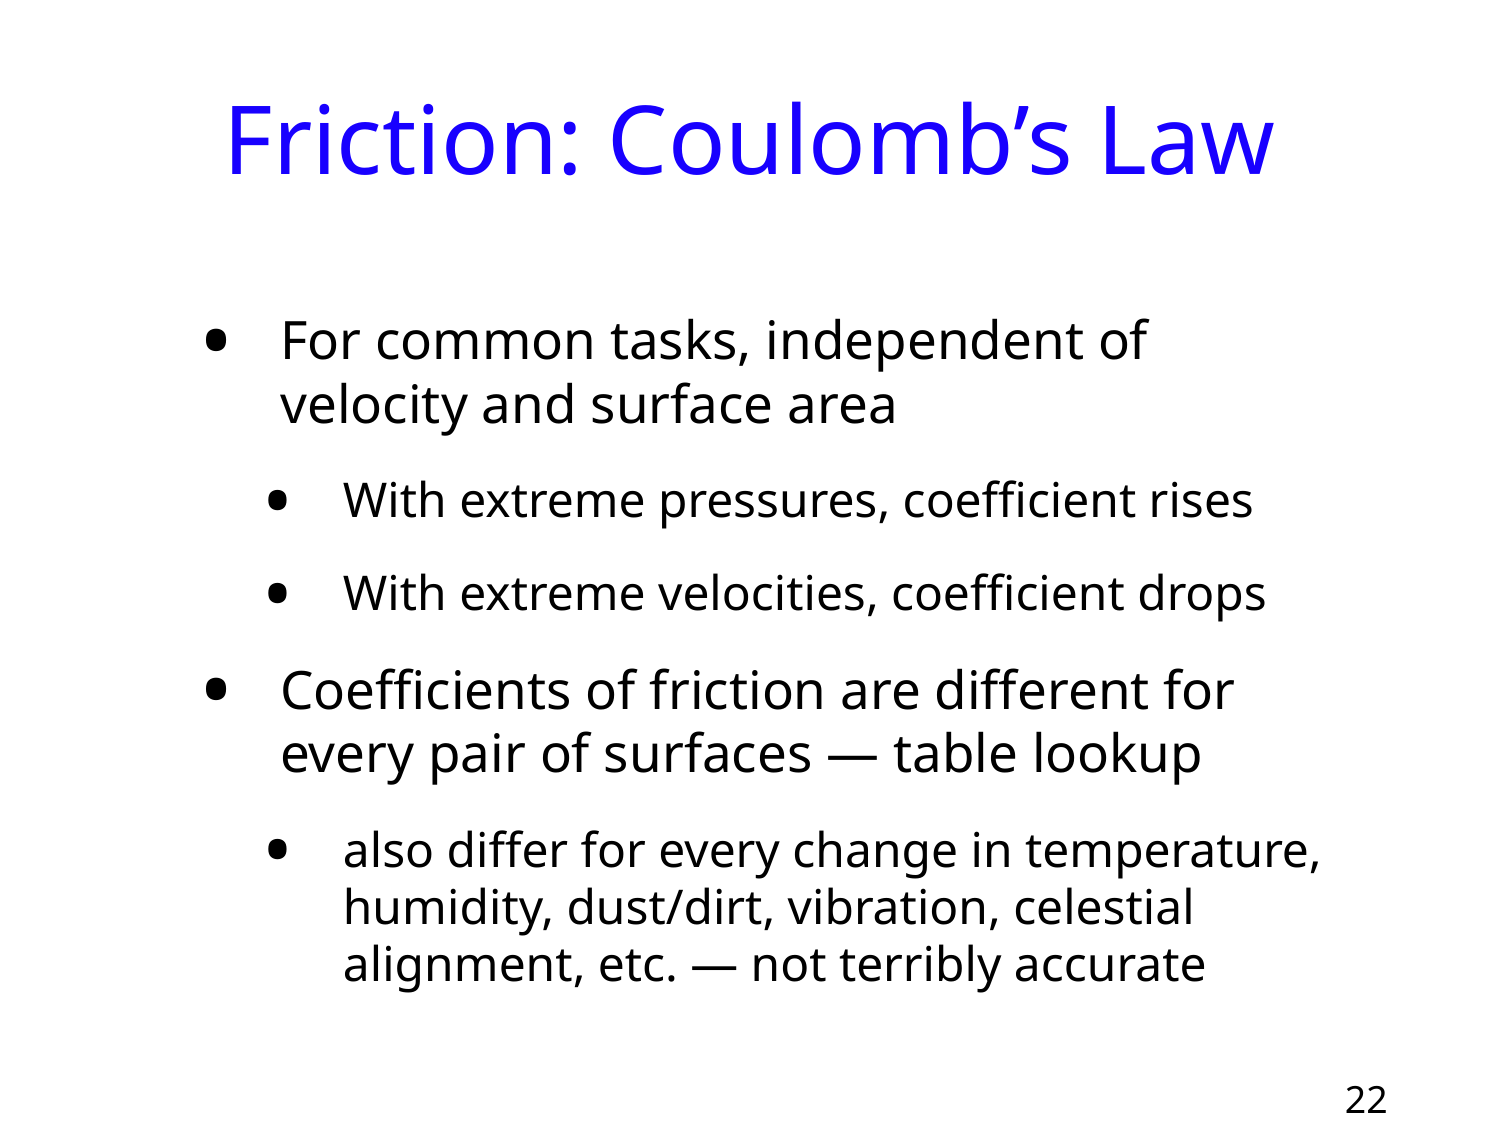

# Friction: Coulomb’s Law
For common tasks, independent of velocity and surface area
With extreme pressures, coefficient rises
With extreme velocities, coefficient drops
Coefficients of friction are different for every pair of surfaces — table lookup
also differ for every change in temperature, humidity, dust/dirt, vibration, celestial alignment, etc. — not terribly accurate
22